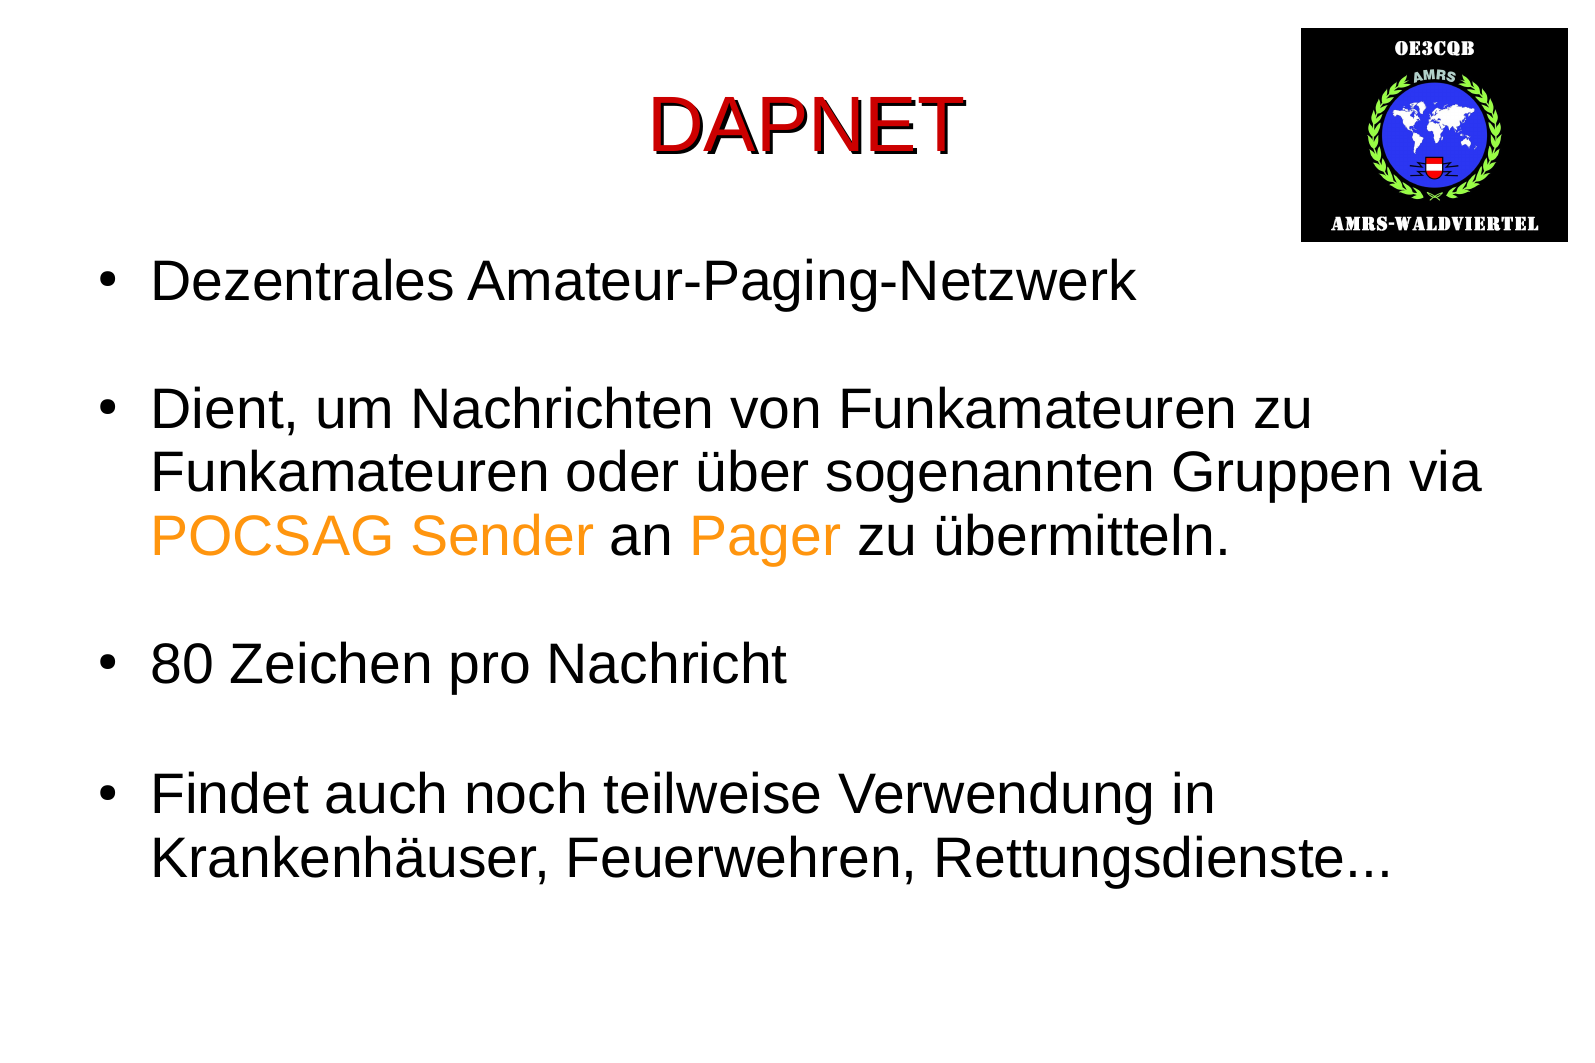

# DAPNET
Dezentrales Amateur-Paging-Netzwerk
Dient, um Nachrichten von Funkamateuren zu Funkamateuren oder über sogenannten Gruppen via POCSAG Sender an Pager zu übermitteln.
80 Zeichen pro Nachricht
Findet auch noch teilweise Verwendung in Krankenhäuser, Feuerwehren, Rettungsdienste...